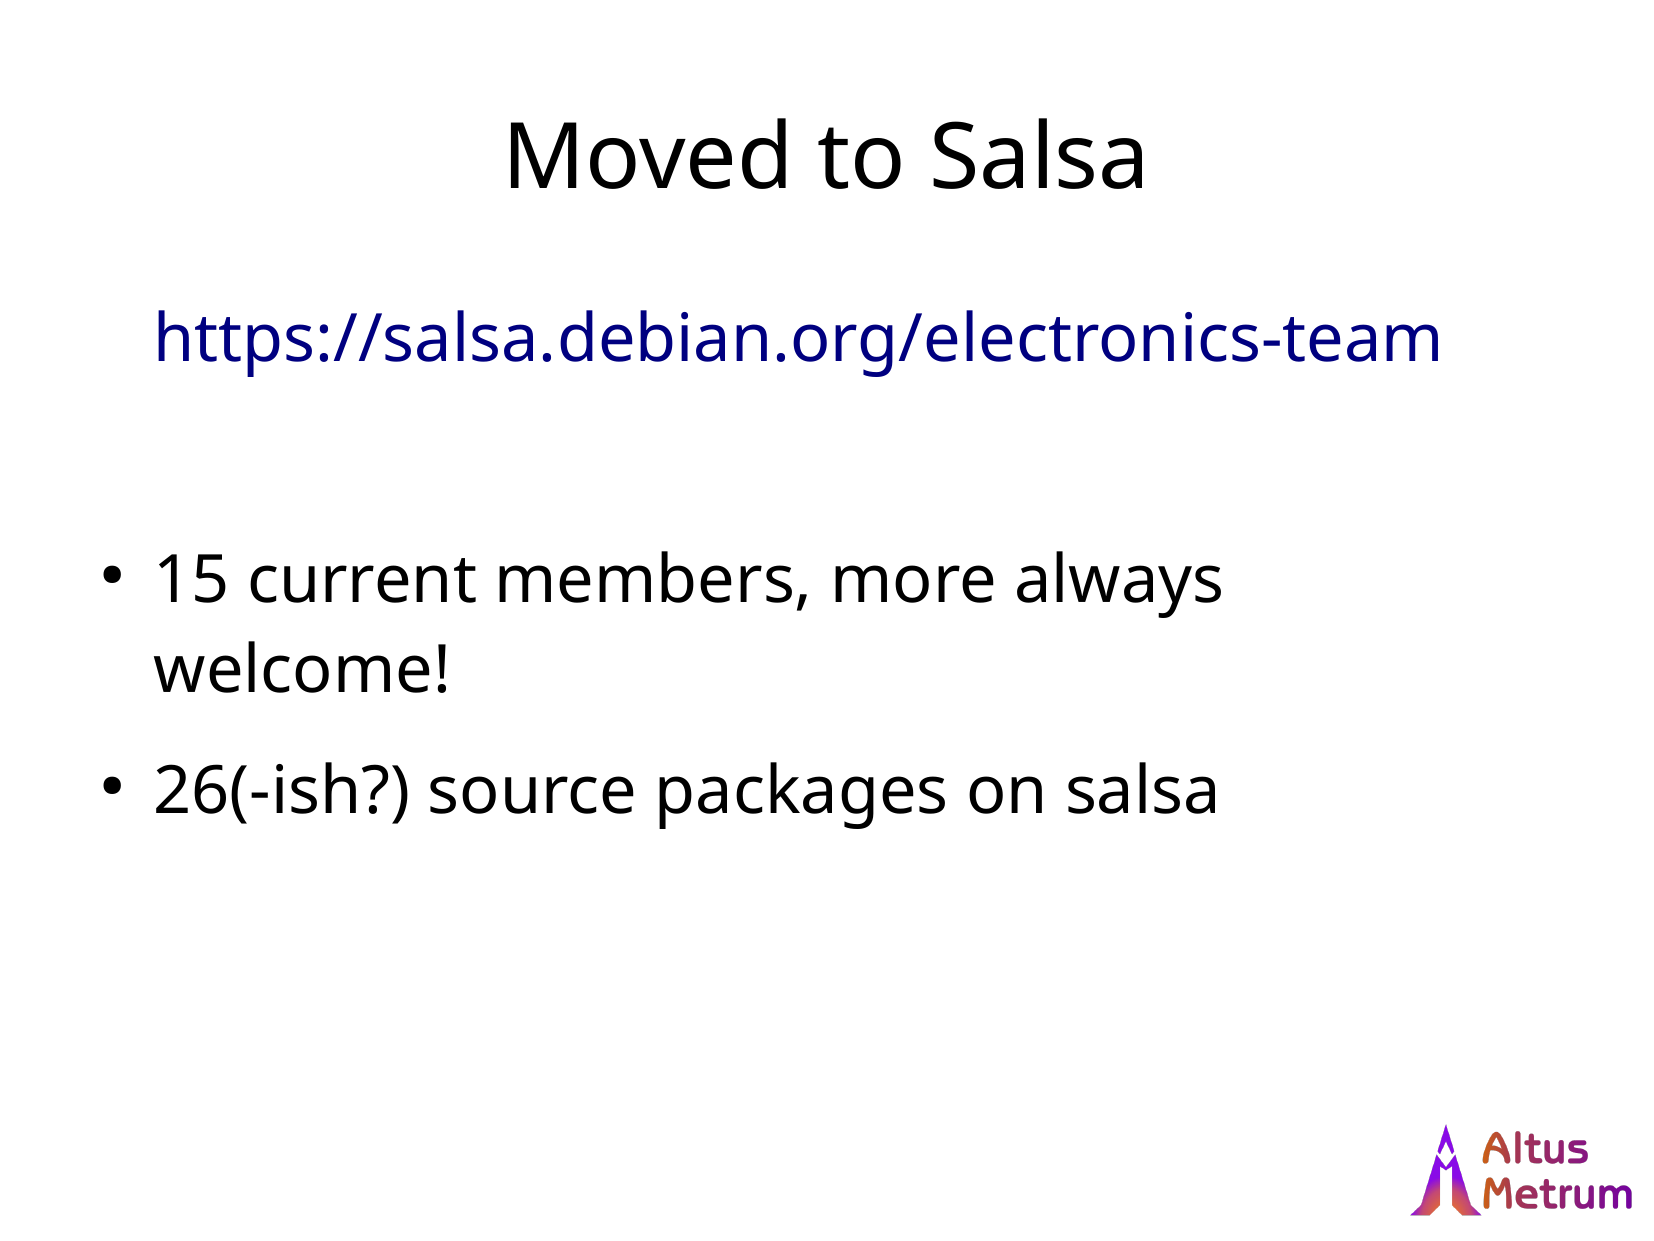

# Moved to Salsa
https://salsa.debian.org/electronics-team
15 current members, more always welcome!
26(-ish?) source packages on salsa